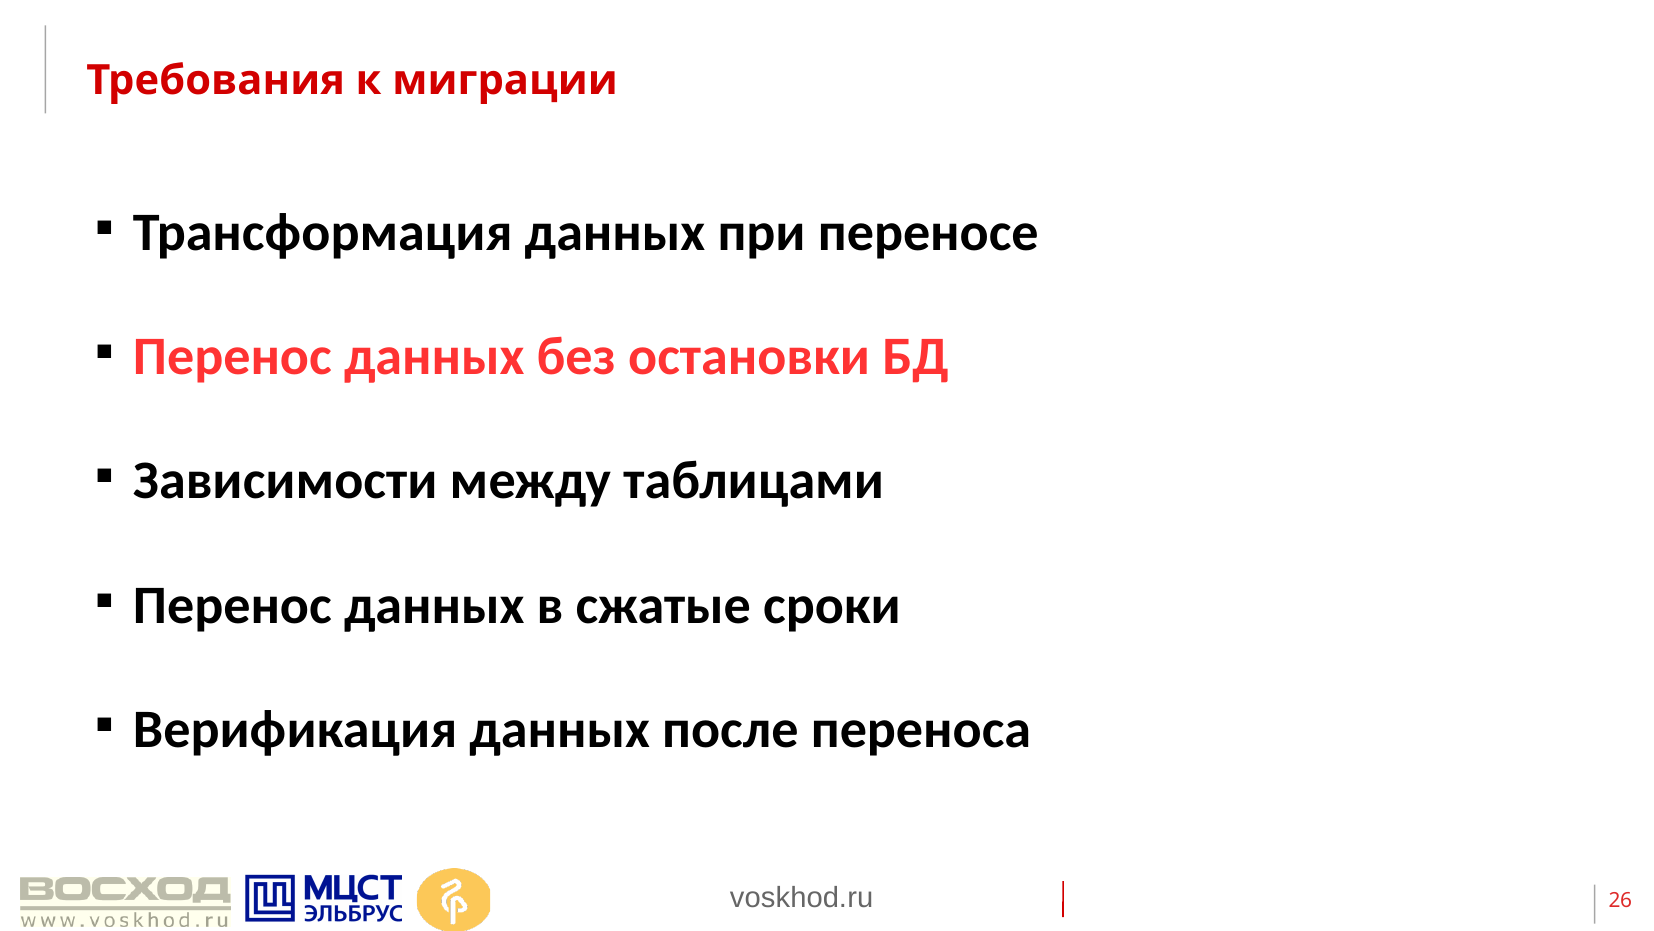

# Требования к миграции
Трансформация данных при переносе
Перенос данных без остановки БД
Зависимости между таблицами
Перенос данных в сжатые сроки
Верификация данных после переноса